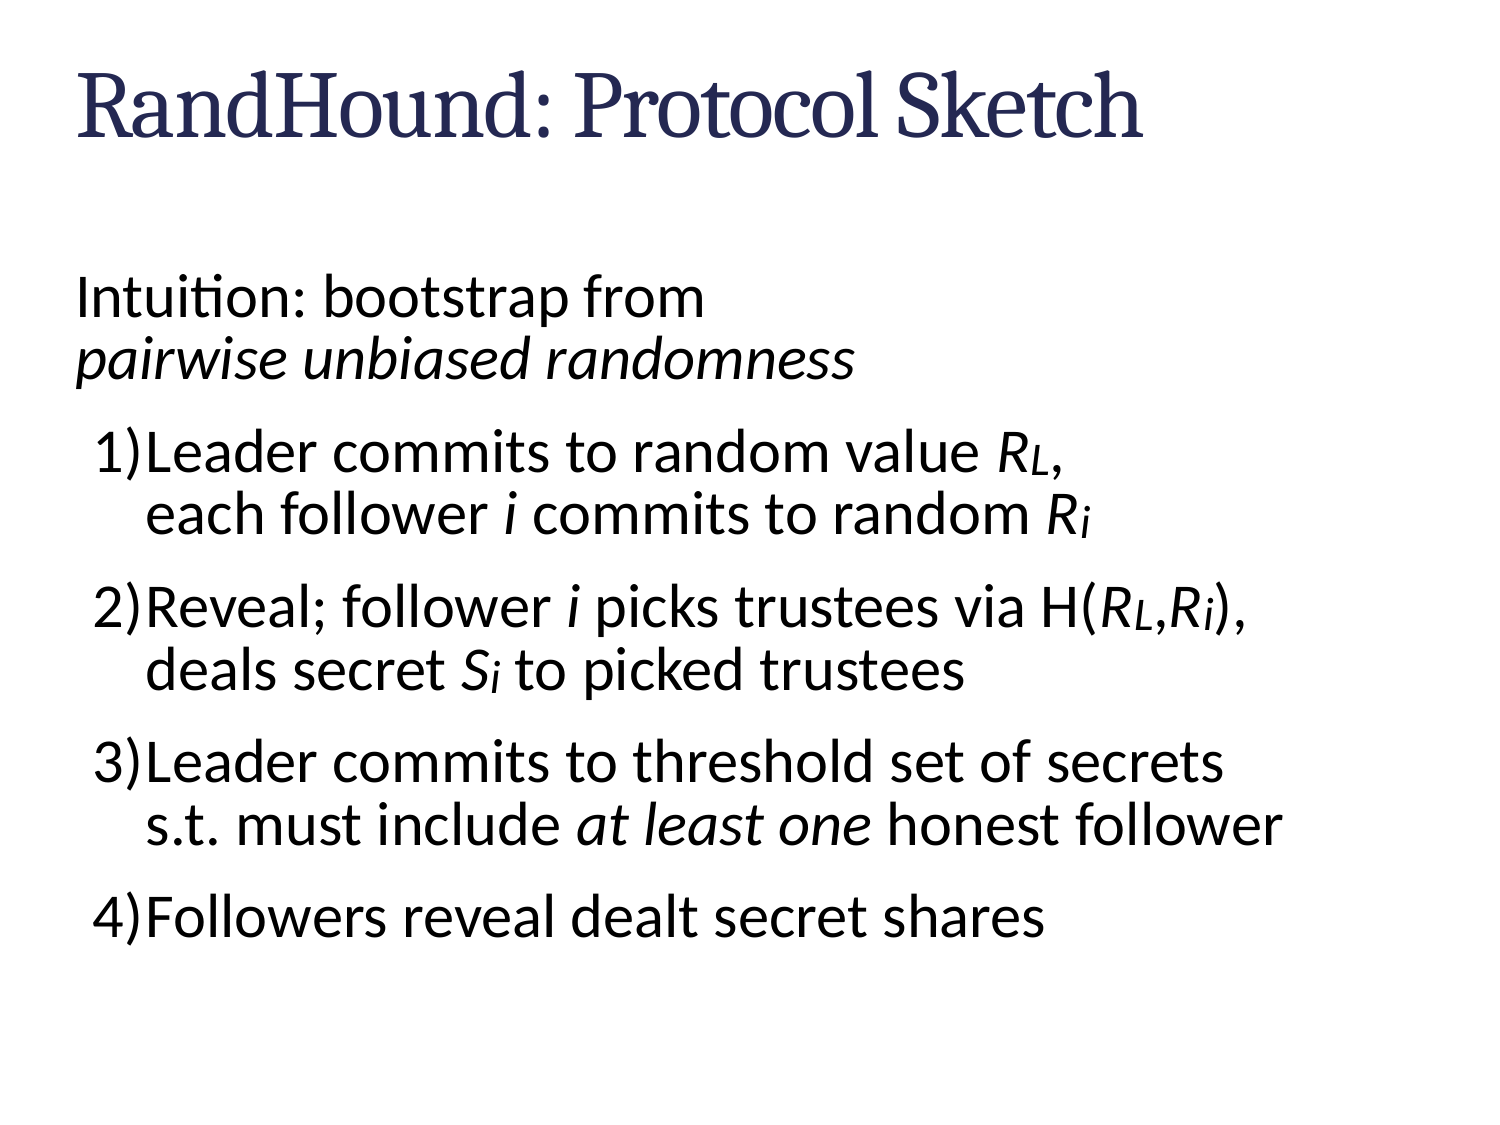

# RandHound: Protocol Sketch
Intuition: bootstrap from
pairwise unbiased randomness
Leader commits to random value RL,
each follower i commits to random Ri
Reveal; follower i picks trustees via H(RL,Ri),
deals secret Si to picked trustees
Leader commits to threshold set of secrets
s.t. must include at least one honest follower
Followers reveal dealt secret shares